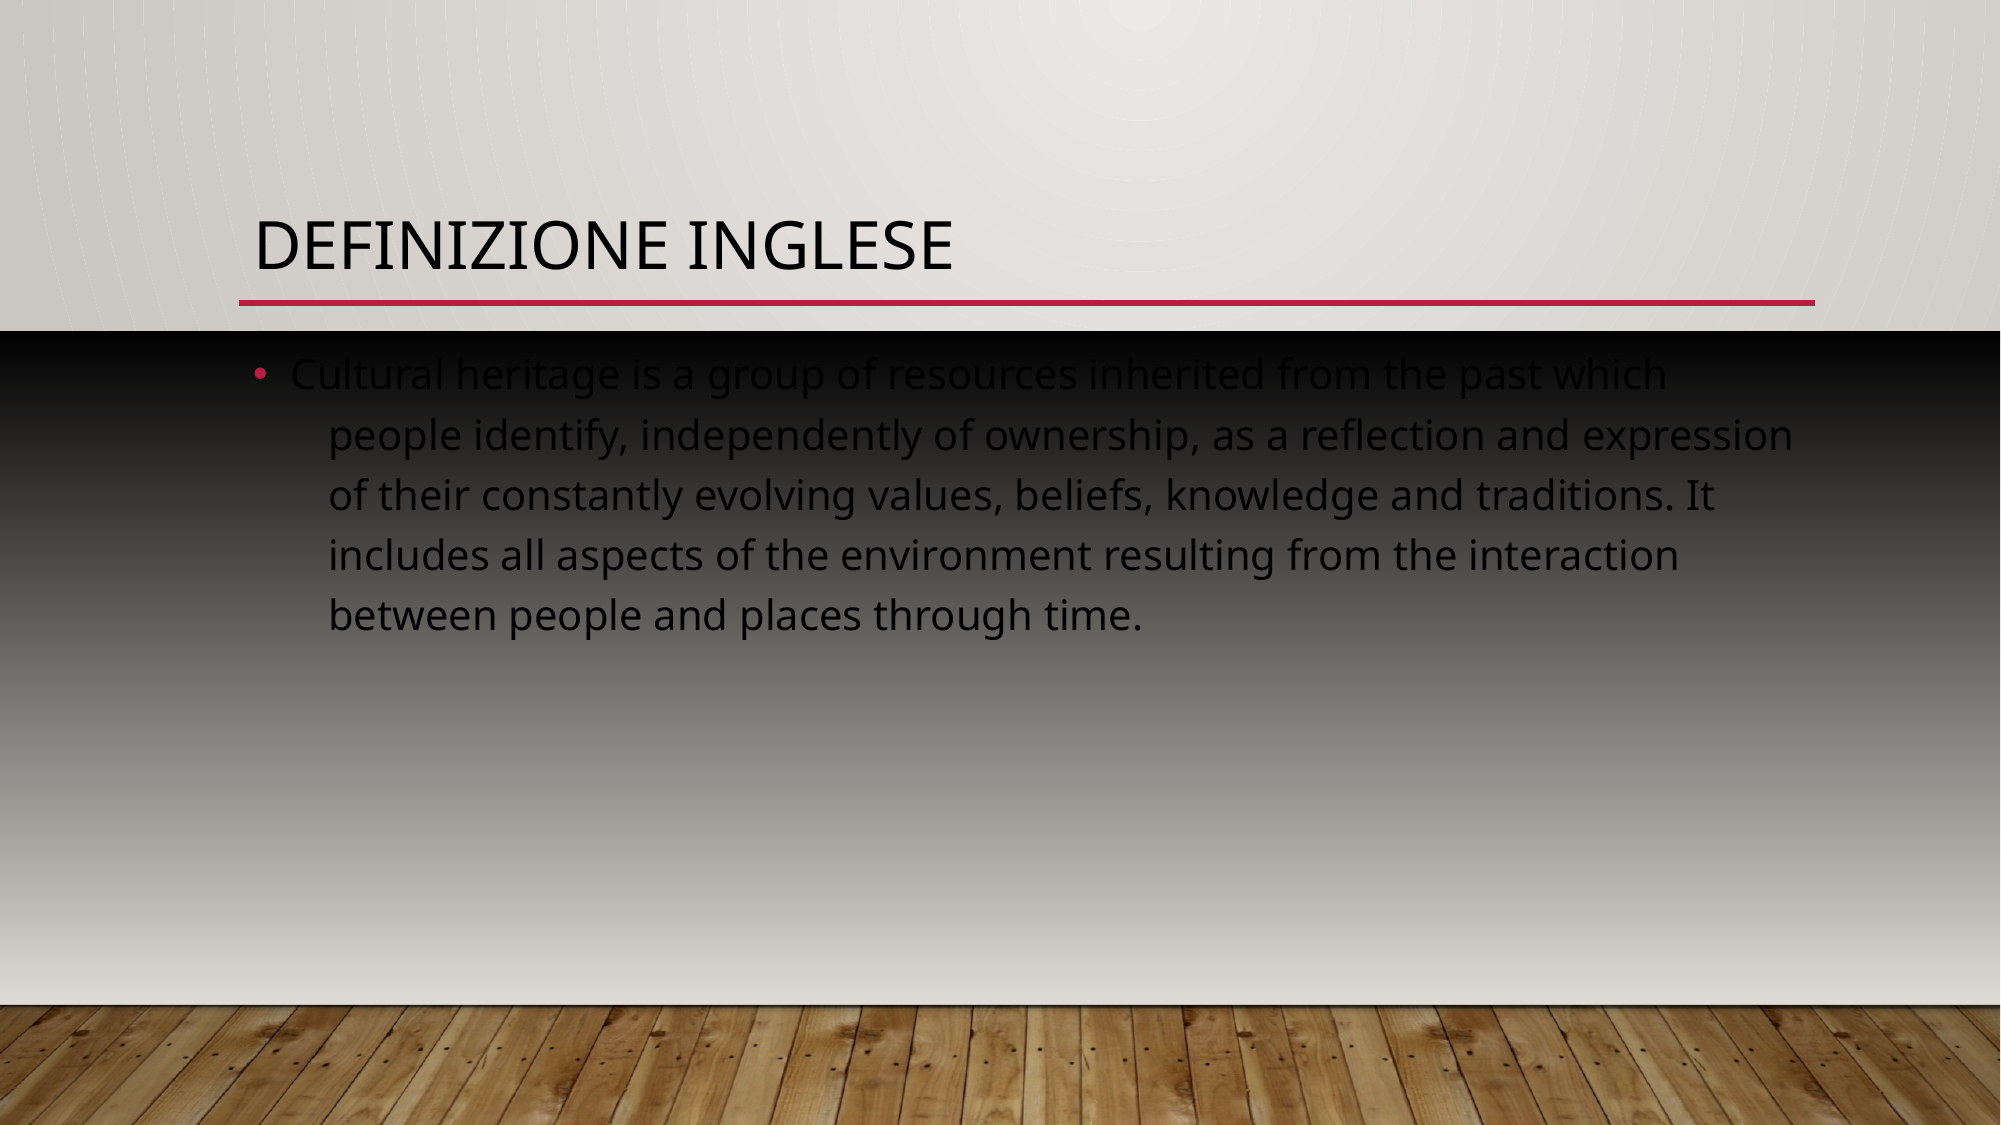

# Definizione inglese
Cultural heritage is a group of resources inherited from the past which people identify, independently of ownership, as a reflection and expression of their constantly evolving values, beliefs, knowledge and traditions. It includes all aspects of the environment resulting from the interaction between people and places through time.